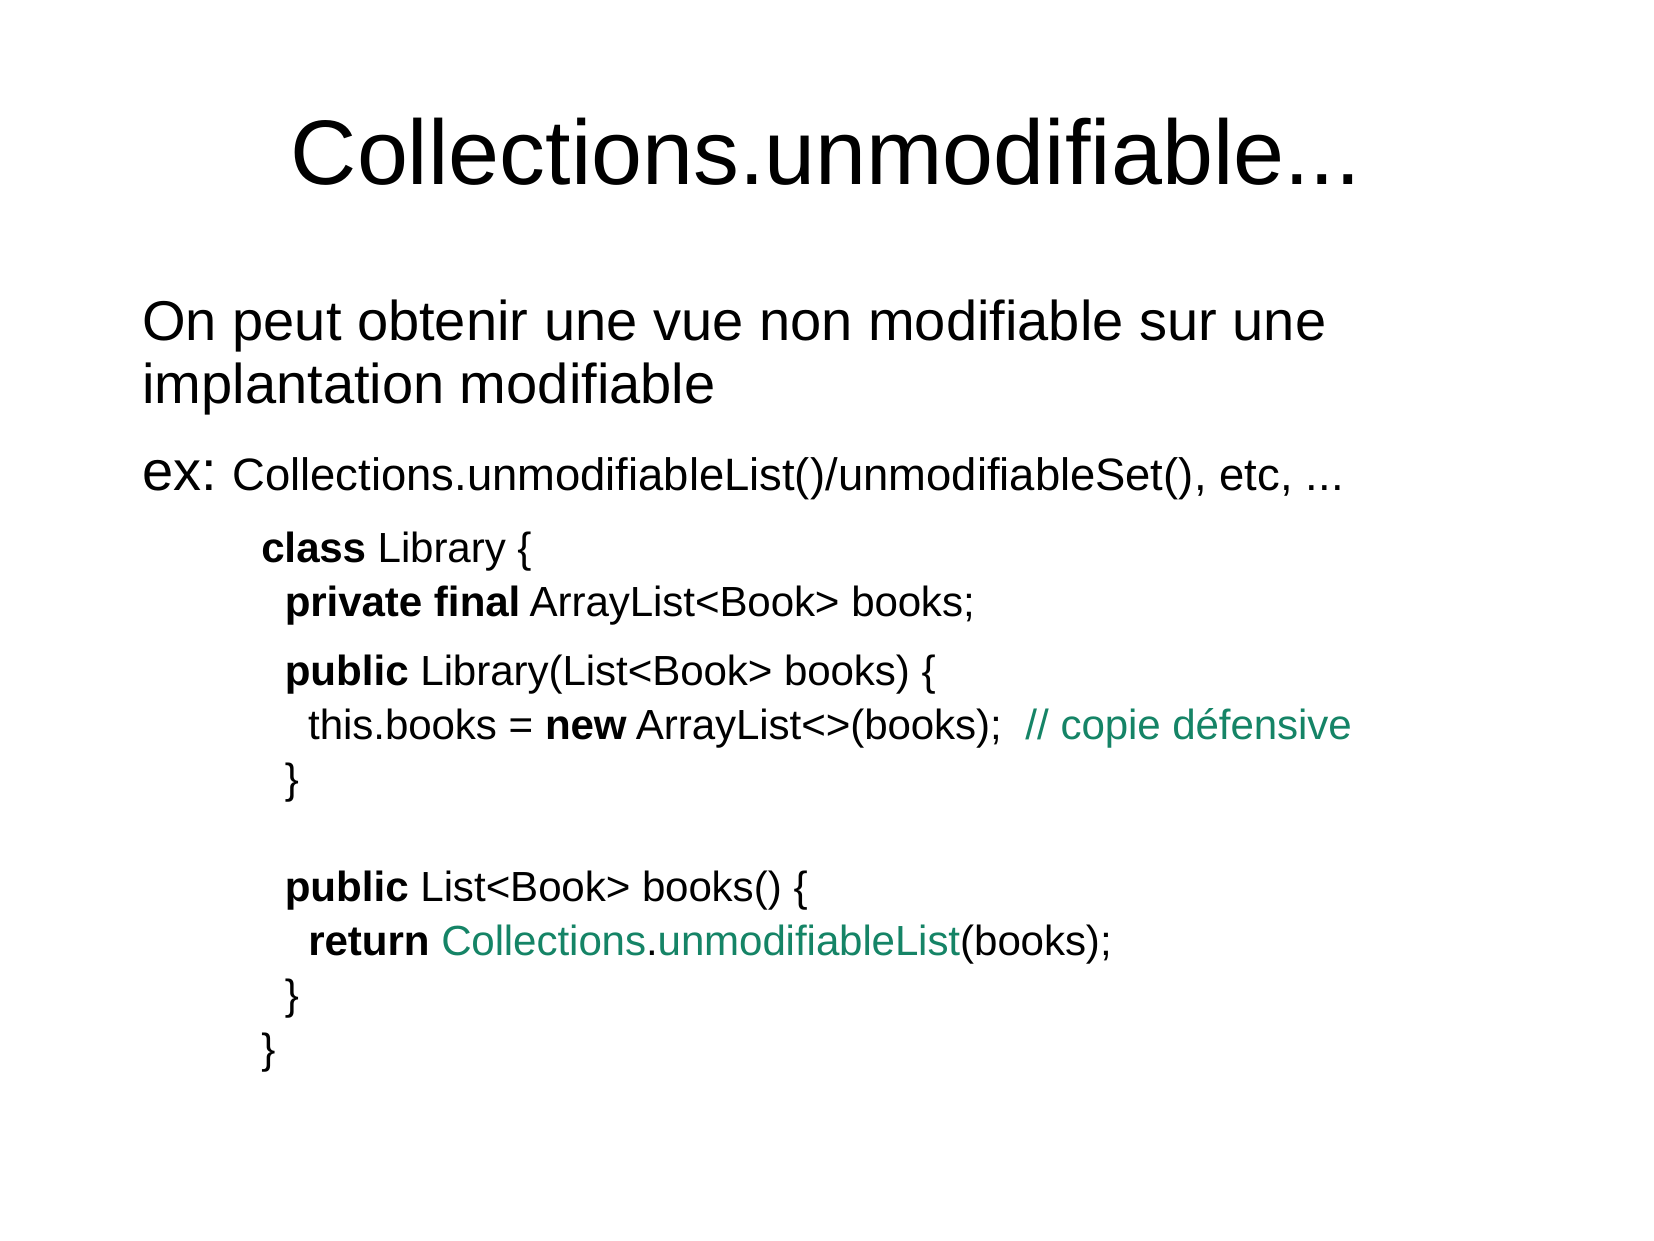

# Collections.unmodifiable...
On peut obtenir une vue non modifiable sur une implantation modifiable
ex: Collections.unmodifiableList()/unmodifiableSet(), etc, ...
class Library {
 private final ArrayList<Book> books;
 public Library(List<Book> books) {
 this.books = new ArrayList<>(books); // copie défensive
 }
 public List<Book> books() {
 return Collections.unmodifiableList(books);
 }
}